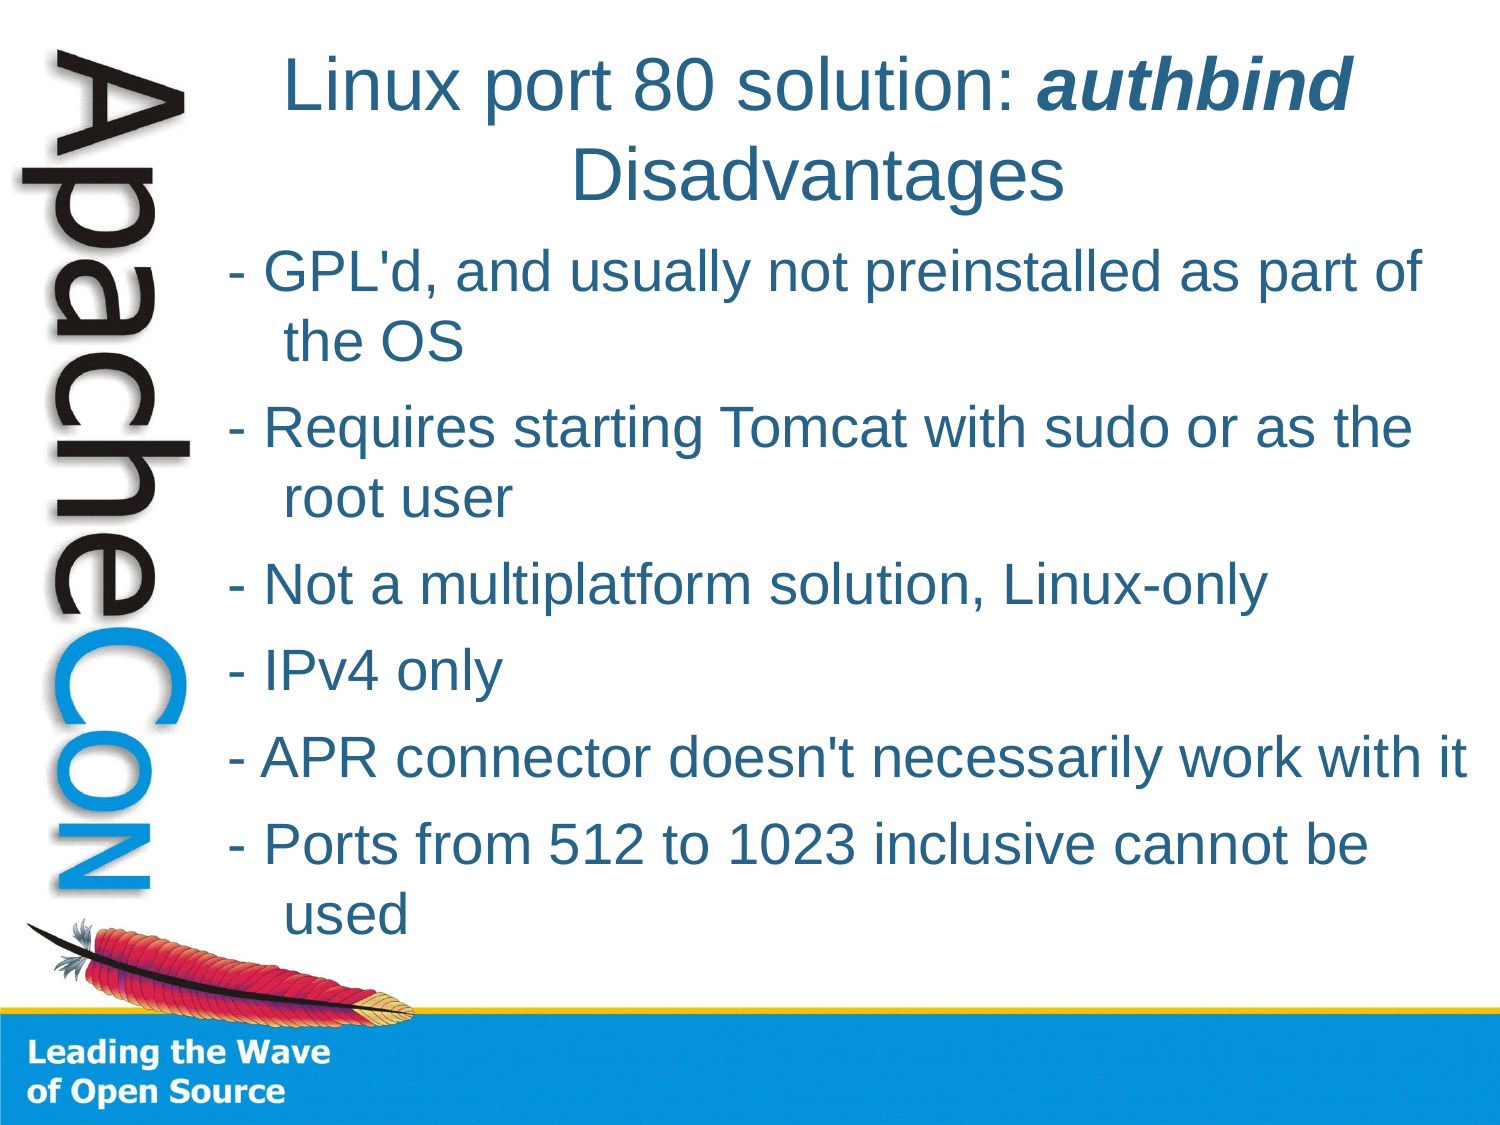

# Linux port 80 solution: authbind Disadvantages
- GPL'd, and usually not preinstalled as part of the OS
- Requires starting Tomcat with sudo or as the root user
- Not a multiplatform solution, Linux-only
- IPv4 only
- APR connector doesn't necessarily work with it
- Ports from 512 to 1023 inclusive cannot be used